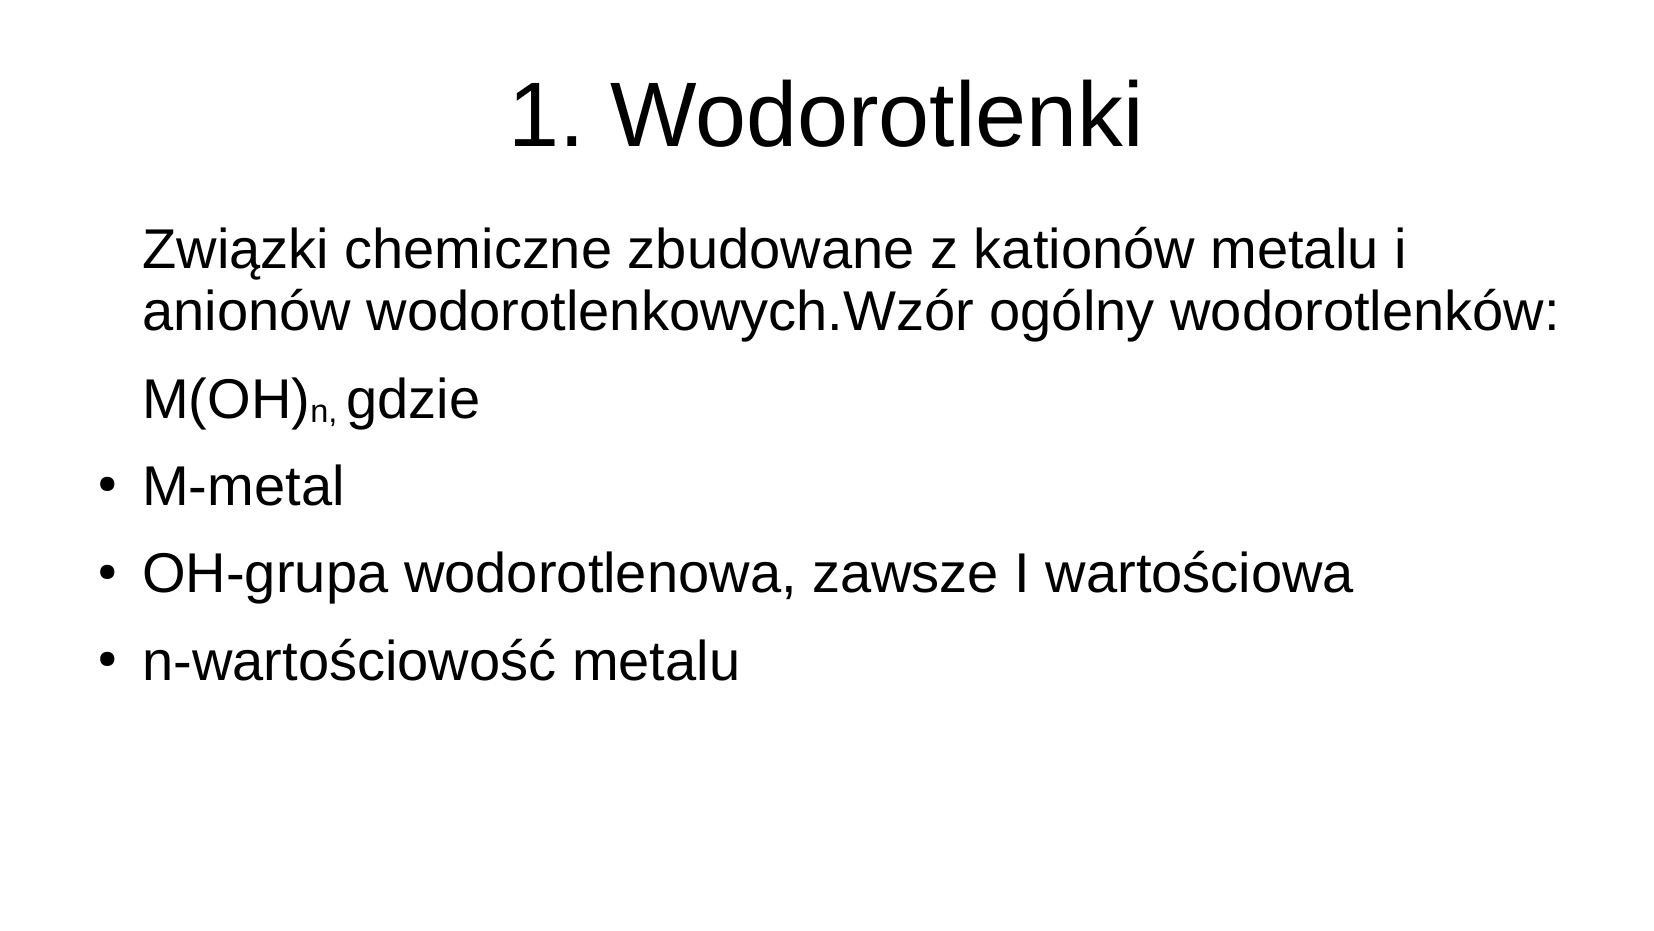

# 1. Wodorotlenki
Związki chemiczne zbudowane z kationów metalu i anionów wodorotlenkowych.Wzór ogólny wodorotlenków:
M(OH)n, gdzie
M-metal
OH-grupa wodorotlenowa, zawsze I wartościowa
n-wartościowość metalu